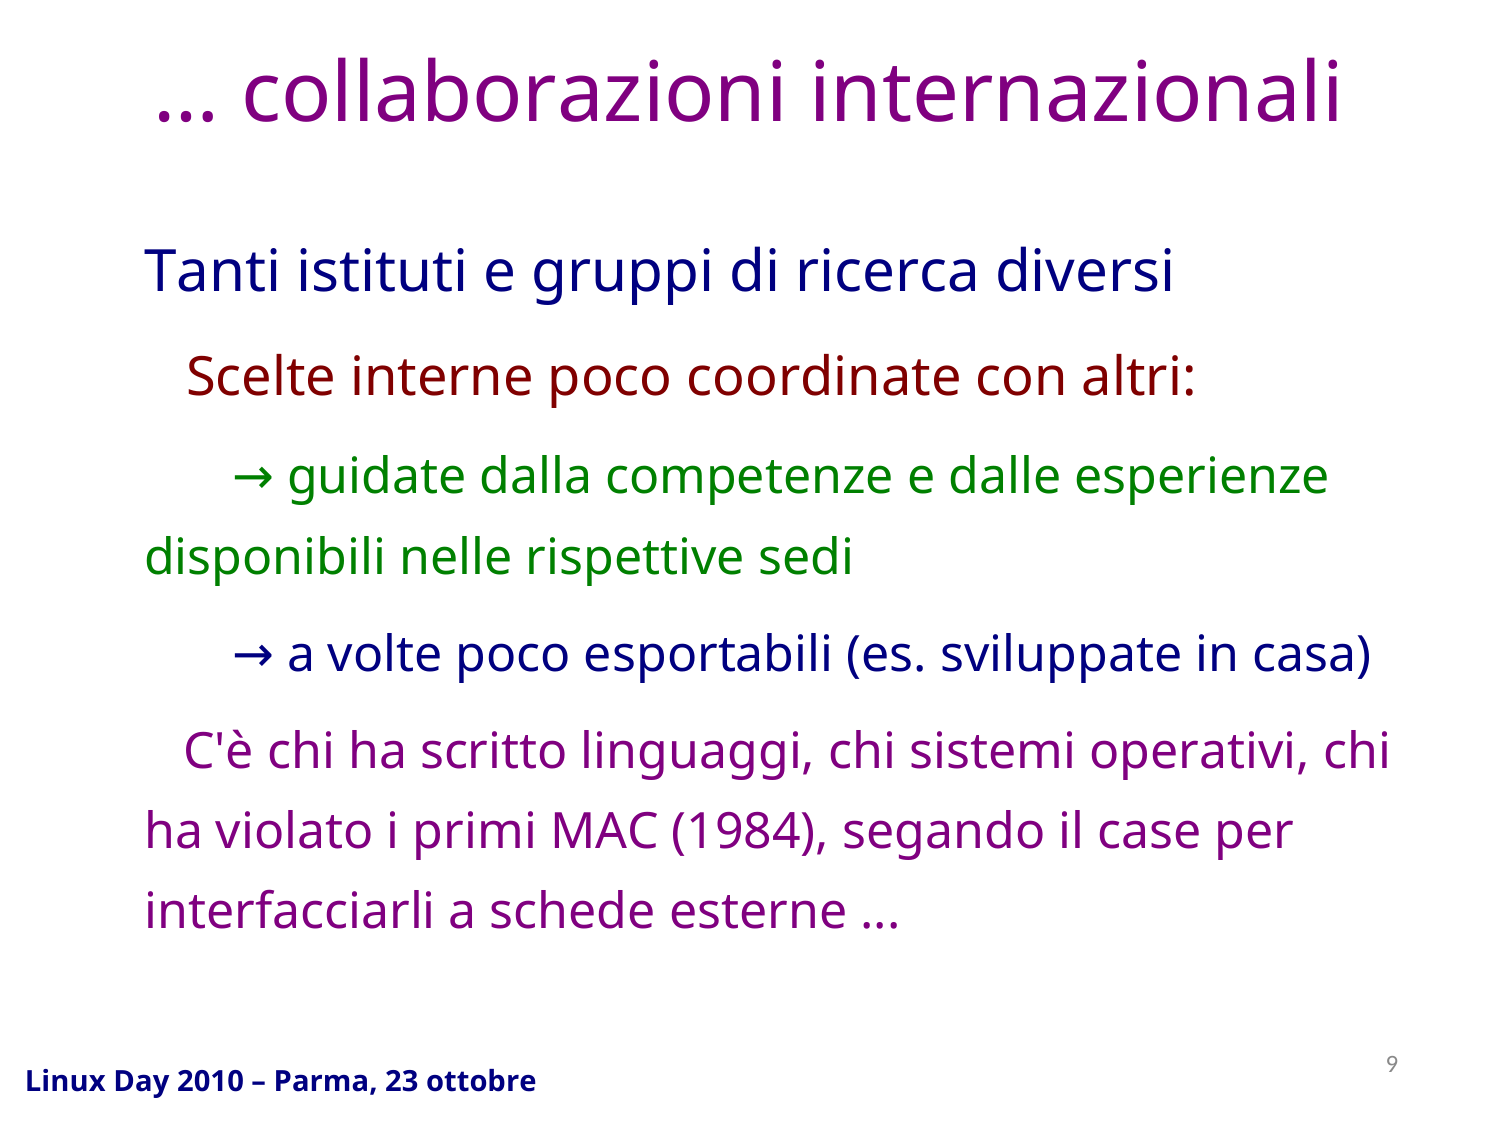

… collaborazioni internazionali
Tanti istituti e gruppi di ricerca diversi
 Scelte interne poco coordinate con altri:
	 → guidate dalla competenze e dalle esperienze disponibili nelle rispettive sedi
	 → a volte poco esportabili (es. sviluppate in casa)
 C'è chi ha scritto linguaggi, chi sistemi operativi, chi ha violato i primi MAC (1984), segando il case per interfacciarli a schede esterne ...
9